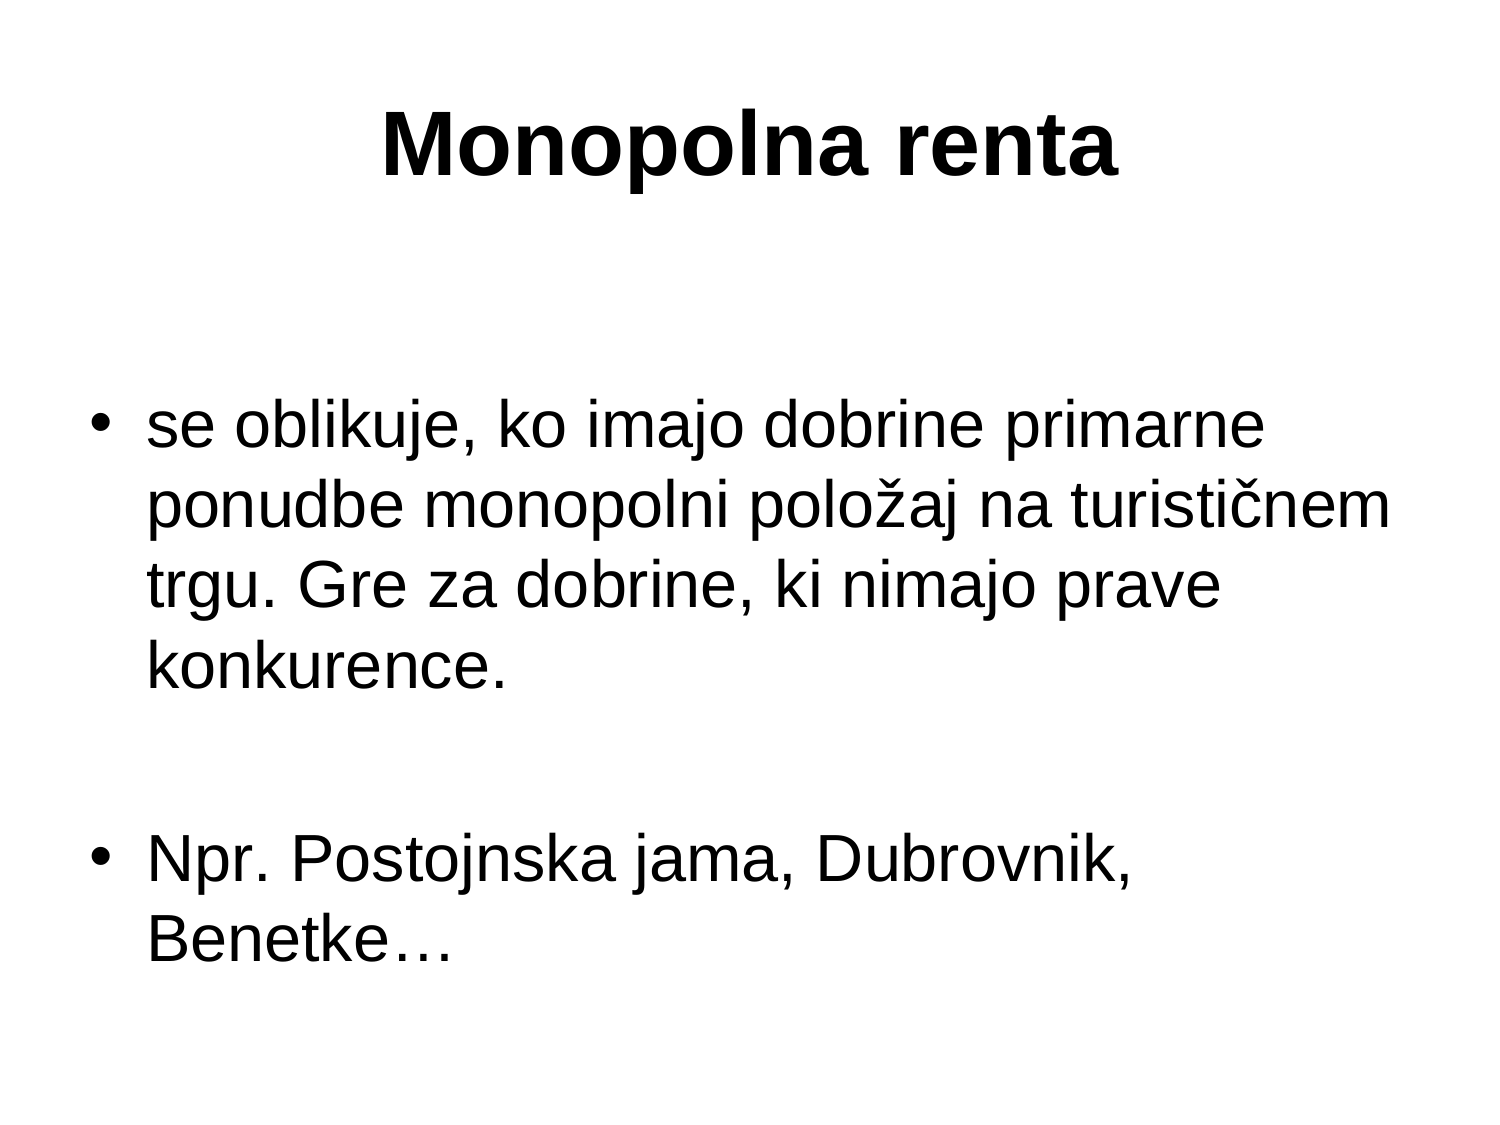

# Monopolna renta
se oblikuje, ko imajo dobrine primarne ponudbe monopolni položaj na turističnem trgu. Gre za dobrine, ki nimajo prave konkurence.
Npr. Postojnska jama, Dubrovnik, Benetke…